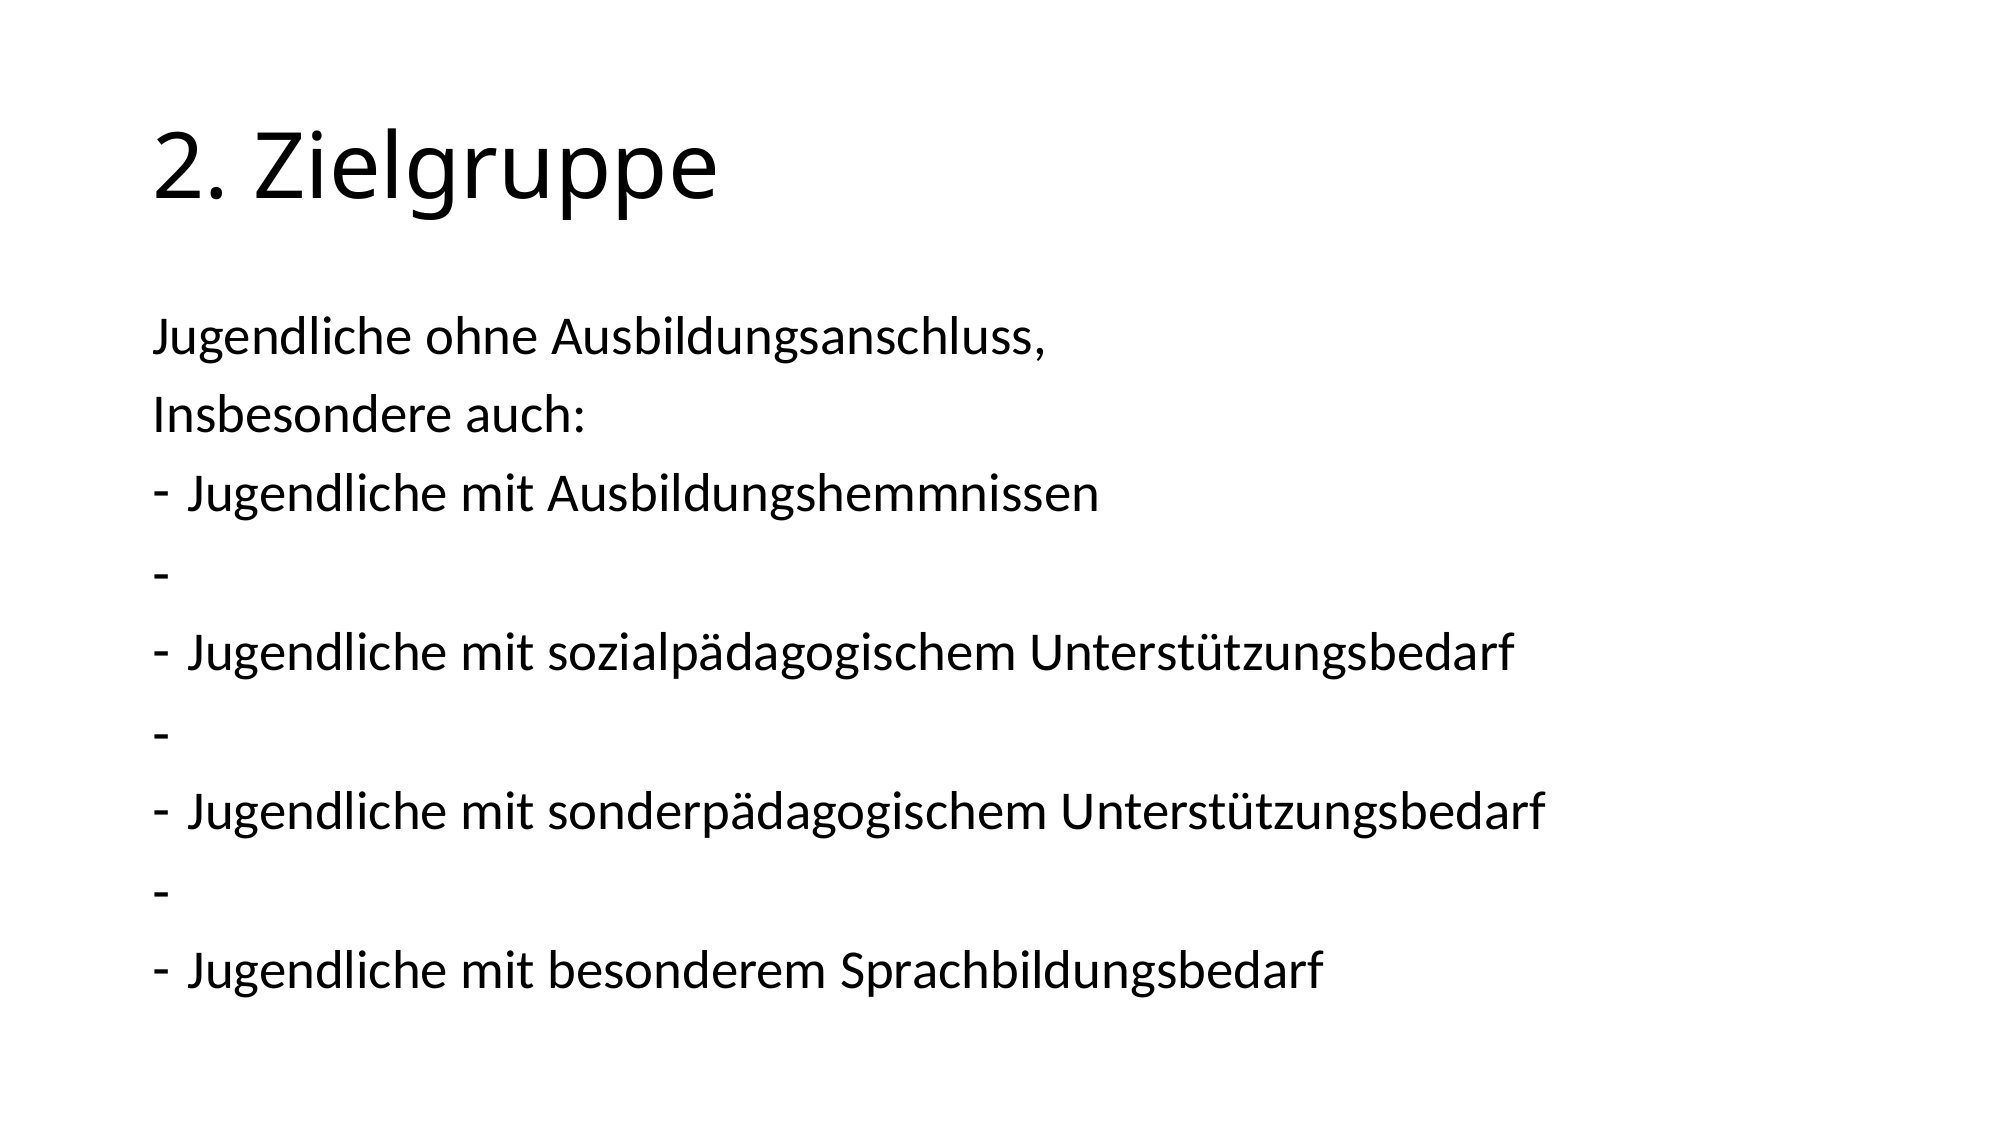

# 2. Zielgruppe
Jugendliche ohne Ausbildungsanschluss,
Insbesondere auch:
Jugendliche mit Ausbildungshemmnissen
Jugendliche mit sozialpädagogischem Unterstützungsbedarf
Jugendliche mit sonderpädagogischem Unterstützungsbedarf
Jugendliche mit besonderem Sprachbildungsbedarf